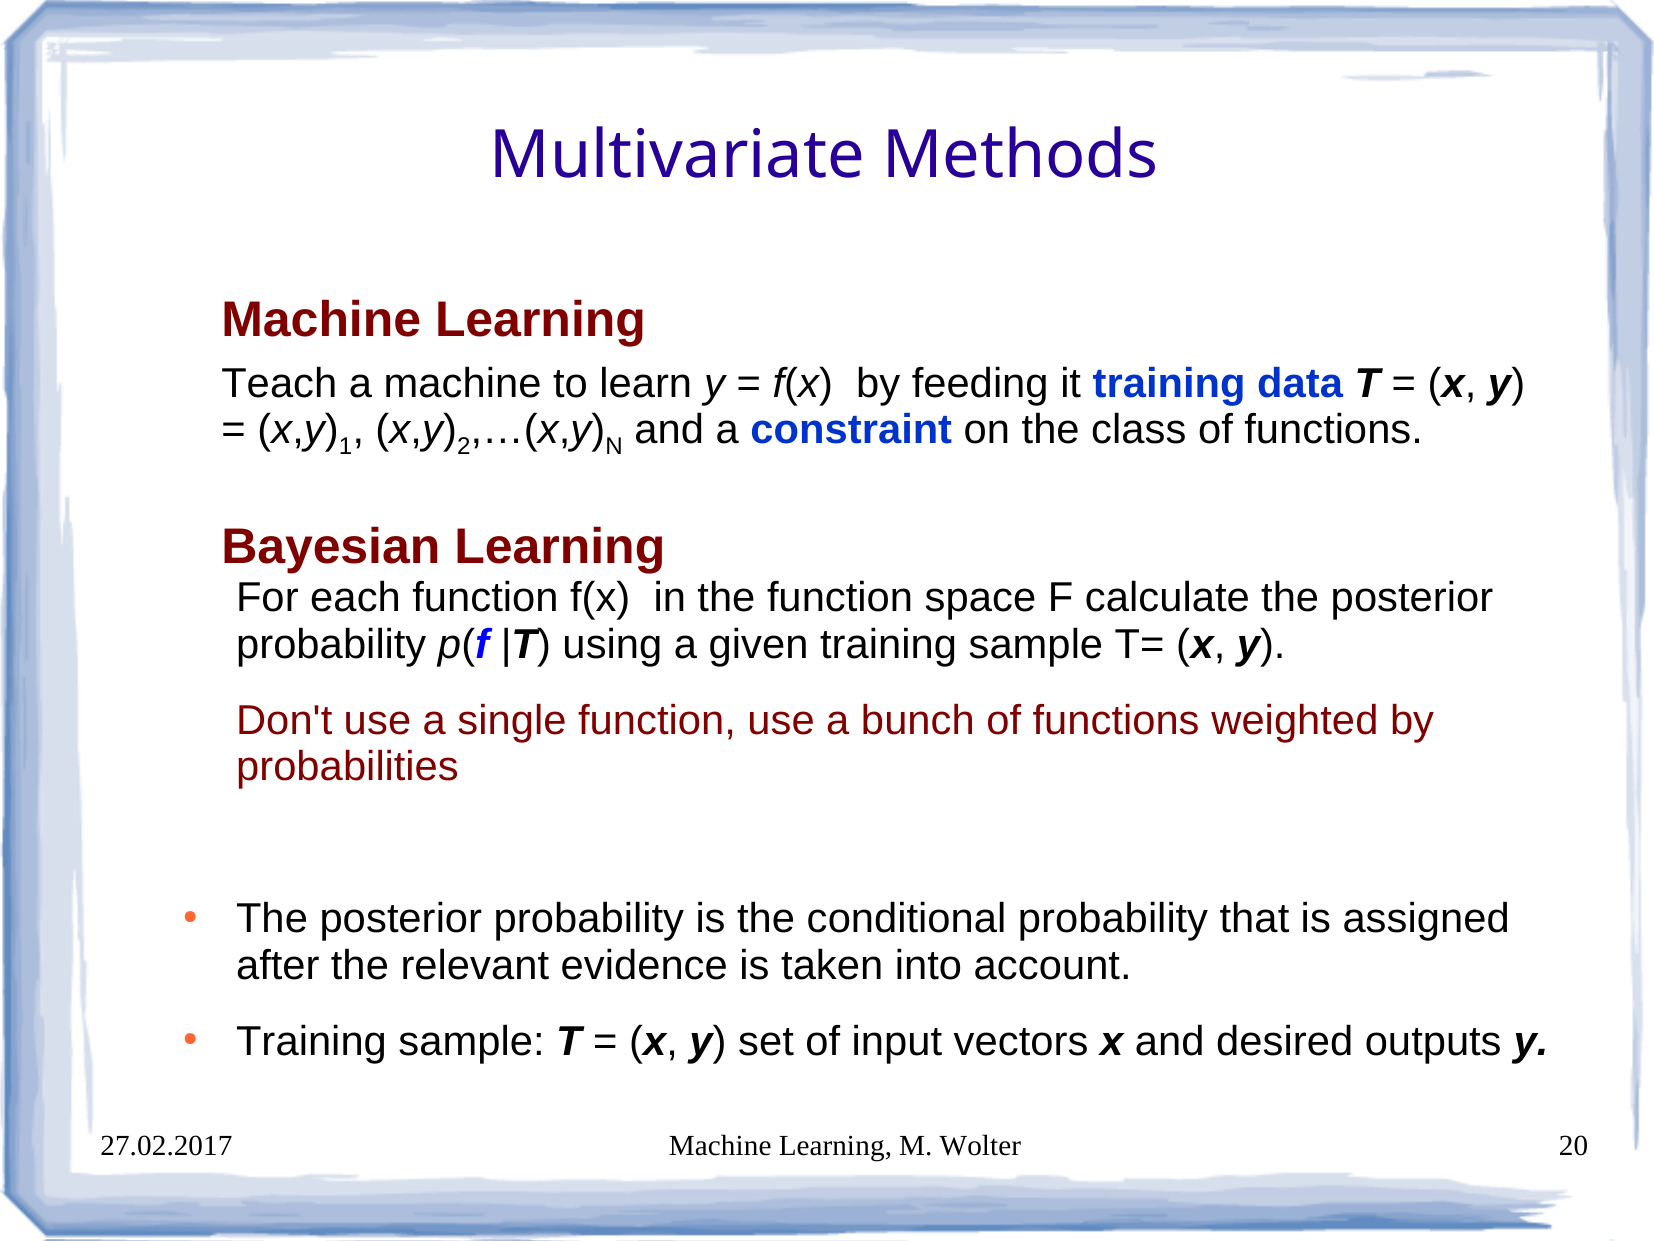

# Multivariate Methods
	Machine Learning
	Teach a machine to learn y = f(x) by feeding it training data T = (x, y) = (x,y)1, (x,y)2,…(x,y)N and a constraint on the class of functions.
	Bayesian Learning
For each function f(x) in the function space F calculate the posterior probability p(f |T) using a given training sample T= (x, y).
Don't use a single function, use a bunch of functions weighted by probabilities
The posterior probability is the conditional probability that is assigned after the relevant evidence is taken into account.
Training sample: T = (x, y) set of input vectors x and desired outputs y.
27.02.2017
Machine Learning, M. Wolter
20